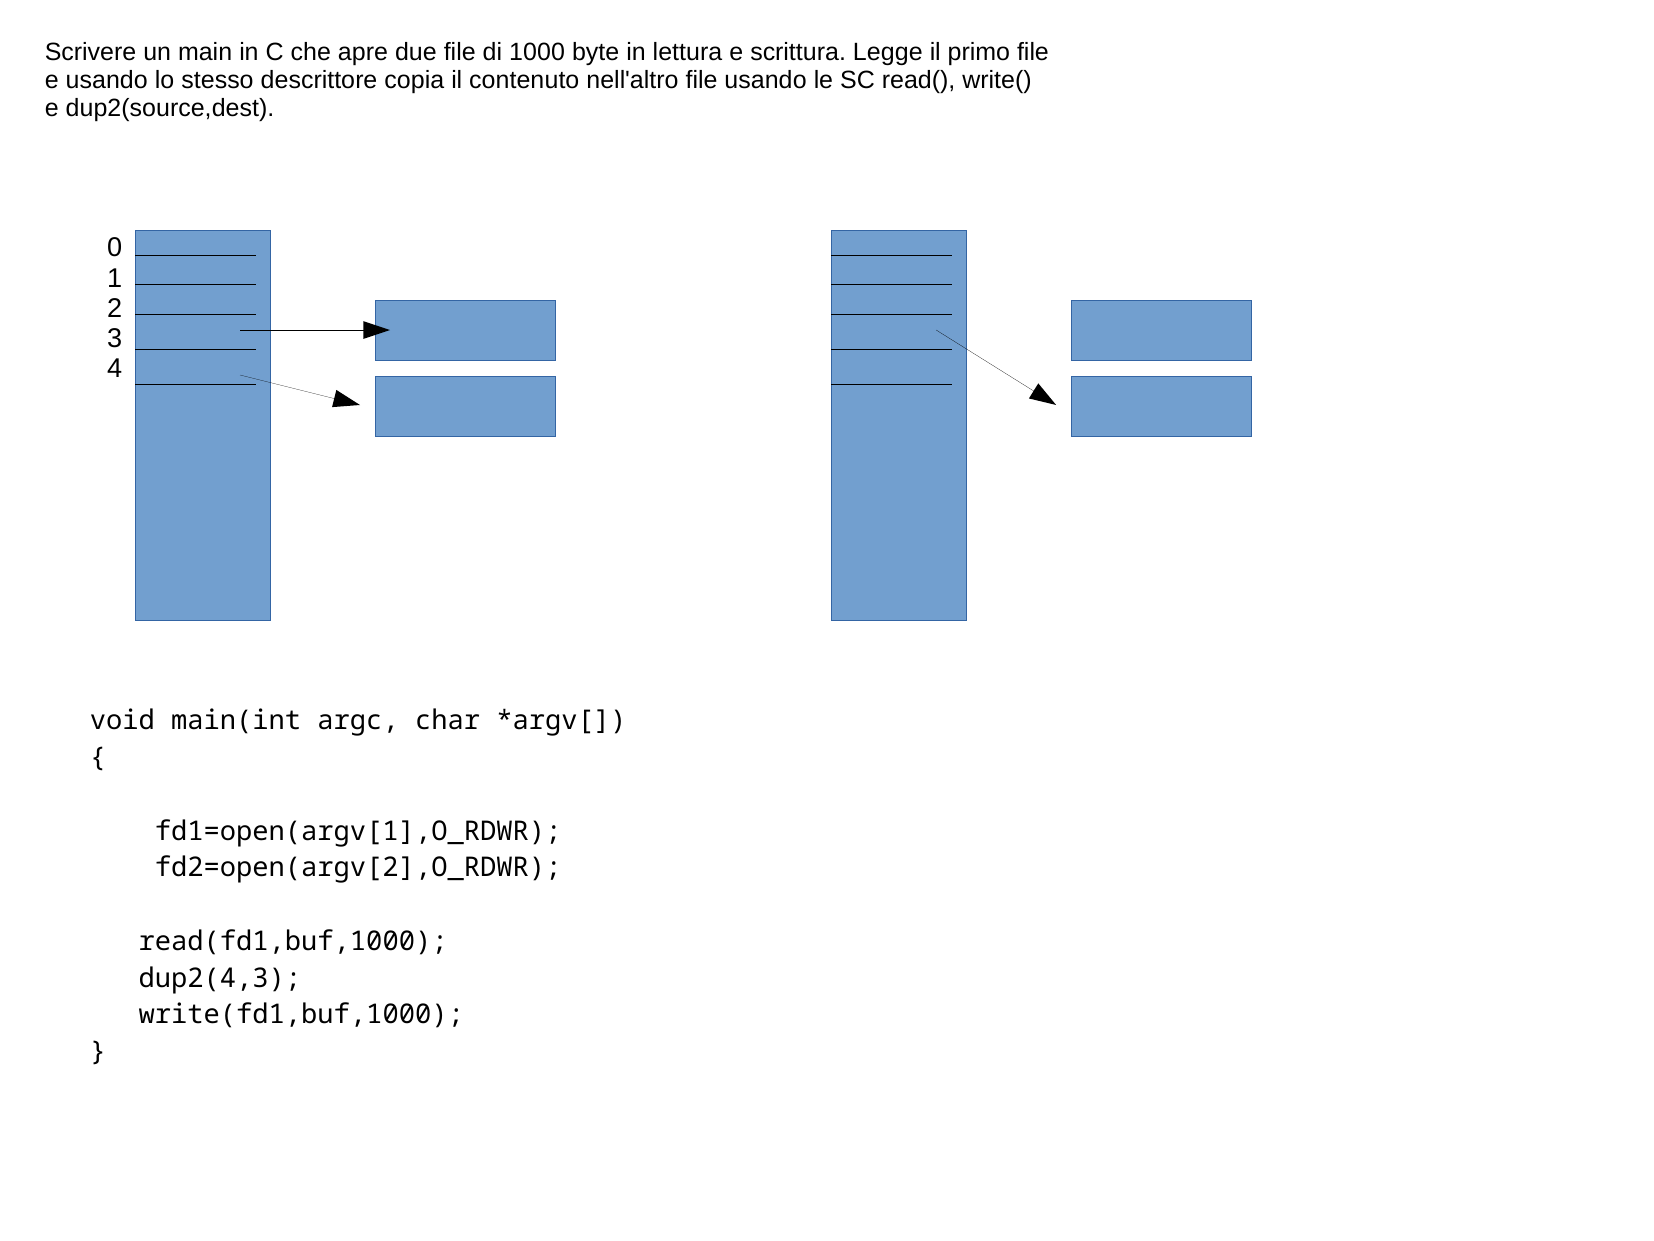

Scrivere un main in C che apre due file di 1000 byte in lettura e scrittura. Legge il primo file
e usando lo stesso descrittore copia il contenuto nell'altro file usando le SC read(), write()
e dup2(source,dest).
0
1
2
3
4
void main(int argc, char *argv[])
{
 fd1=open(argv[1],O_RDWR);
 fd2=open(argv[2],O_RDWR);
 read(fd1,buf,1000);
 dup2(4,3);
 write(fd1,buf,1000);
}